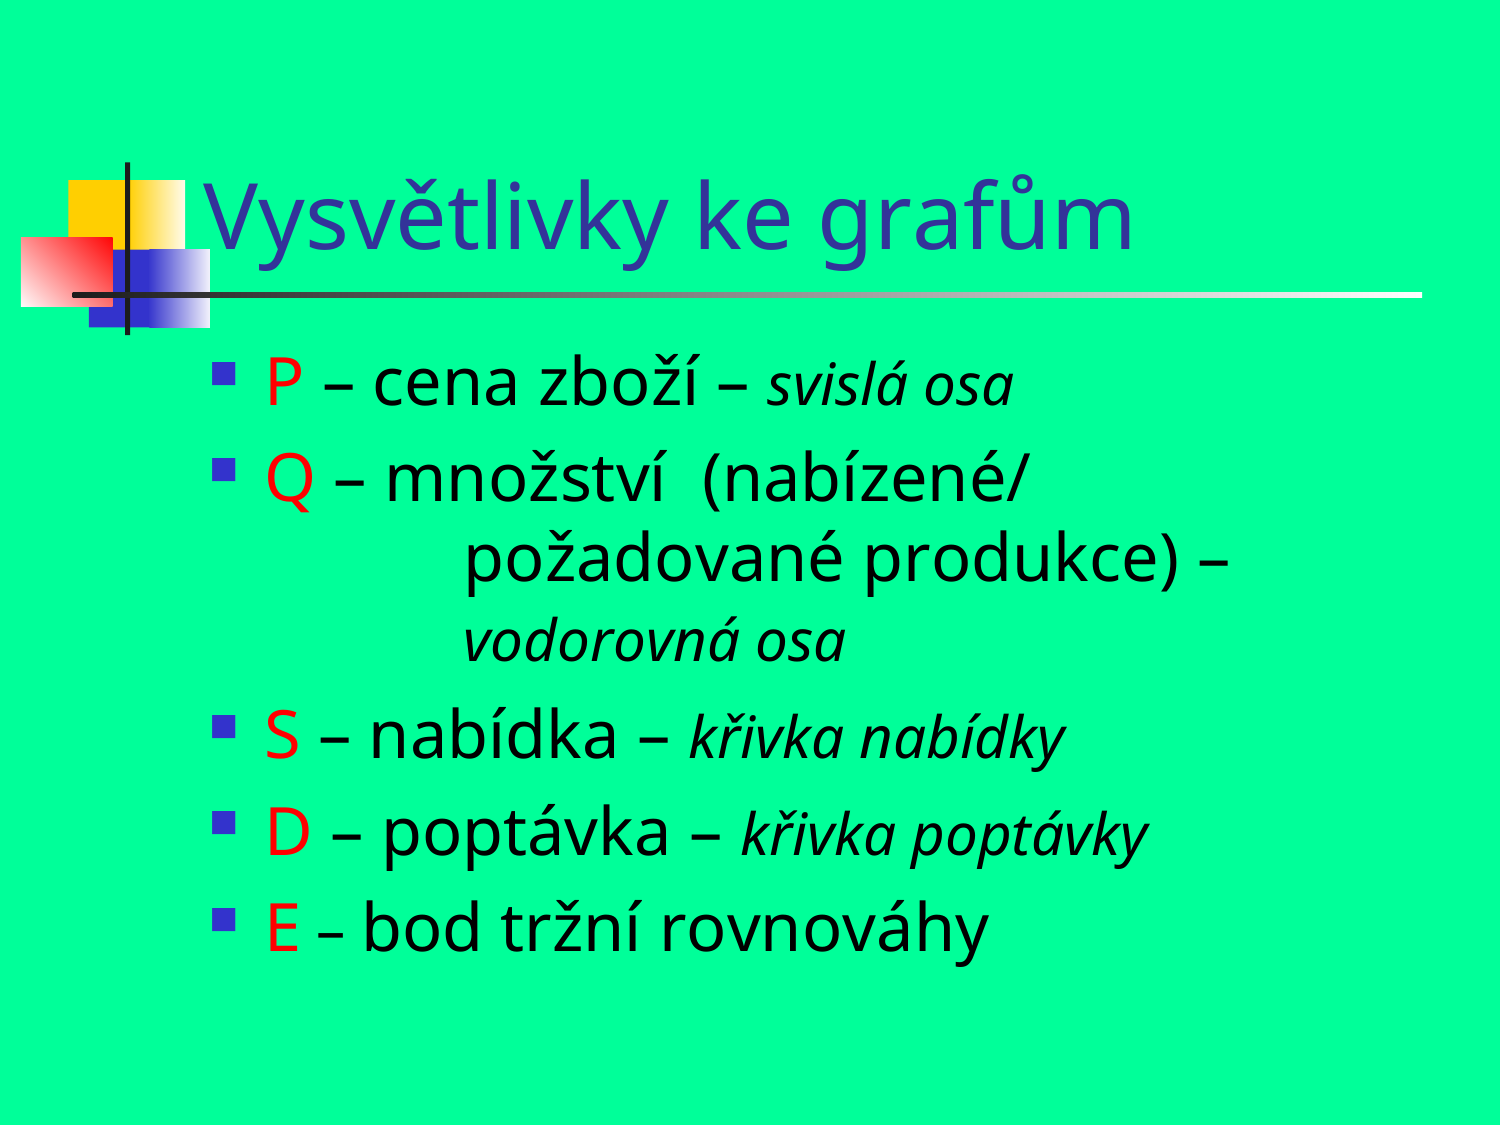

# Vysvětlivky ke grafům
P – cena zboží – svislá osa
Q – množství (nabízené/ 					 		 požadované produkce) – 			 		 vodorovná osa
S – nabídka – křivka nabídky
D – poptávka – křivka poptávky
E – bod tržní rovnováhy